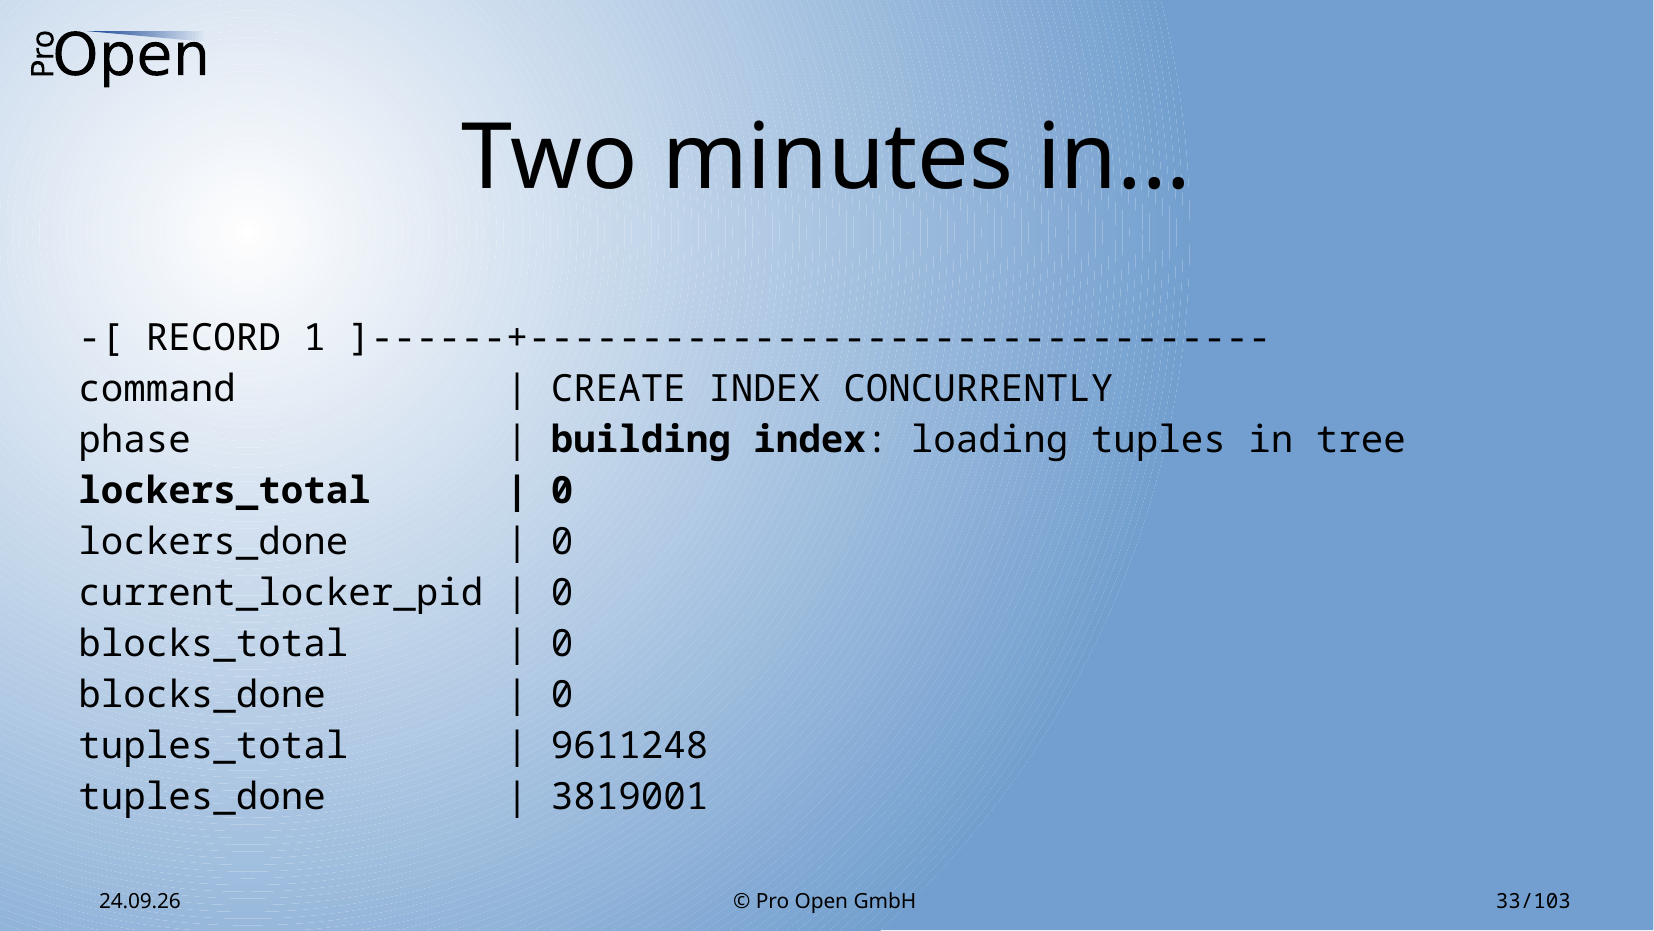

# Two minutes in...
-[ RECORD 1 ]------+---------------------------------
command | CREATE INDEX CONCURRENTLY
phase | building index: loading tuples in tree
lockers_total | 0
lockers_done | 0
current_locker_pid | 0
blocks_total | 0
blocks_done | 0
tuples_total | 9611248
tuples_done | 3819001
© Pro Open GmbH
33